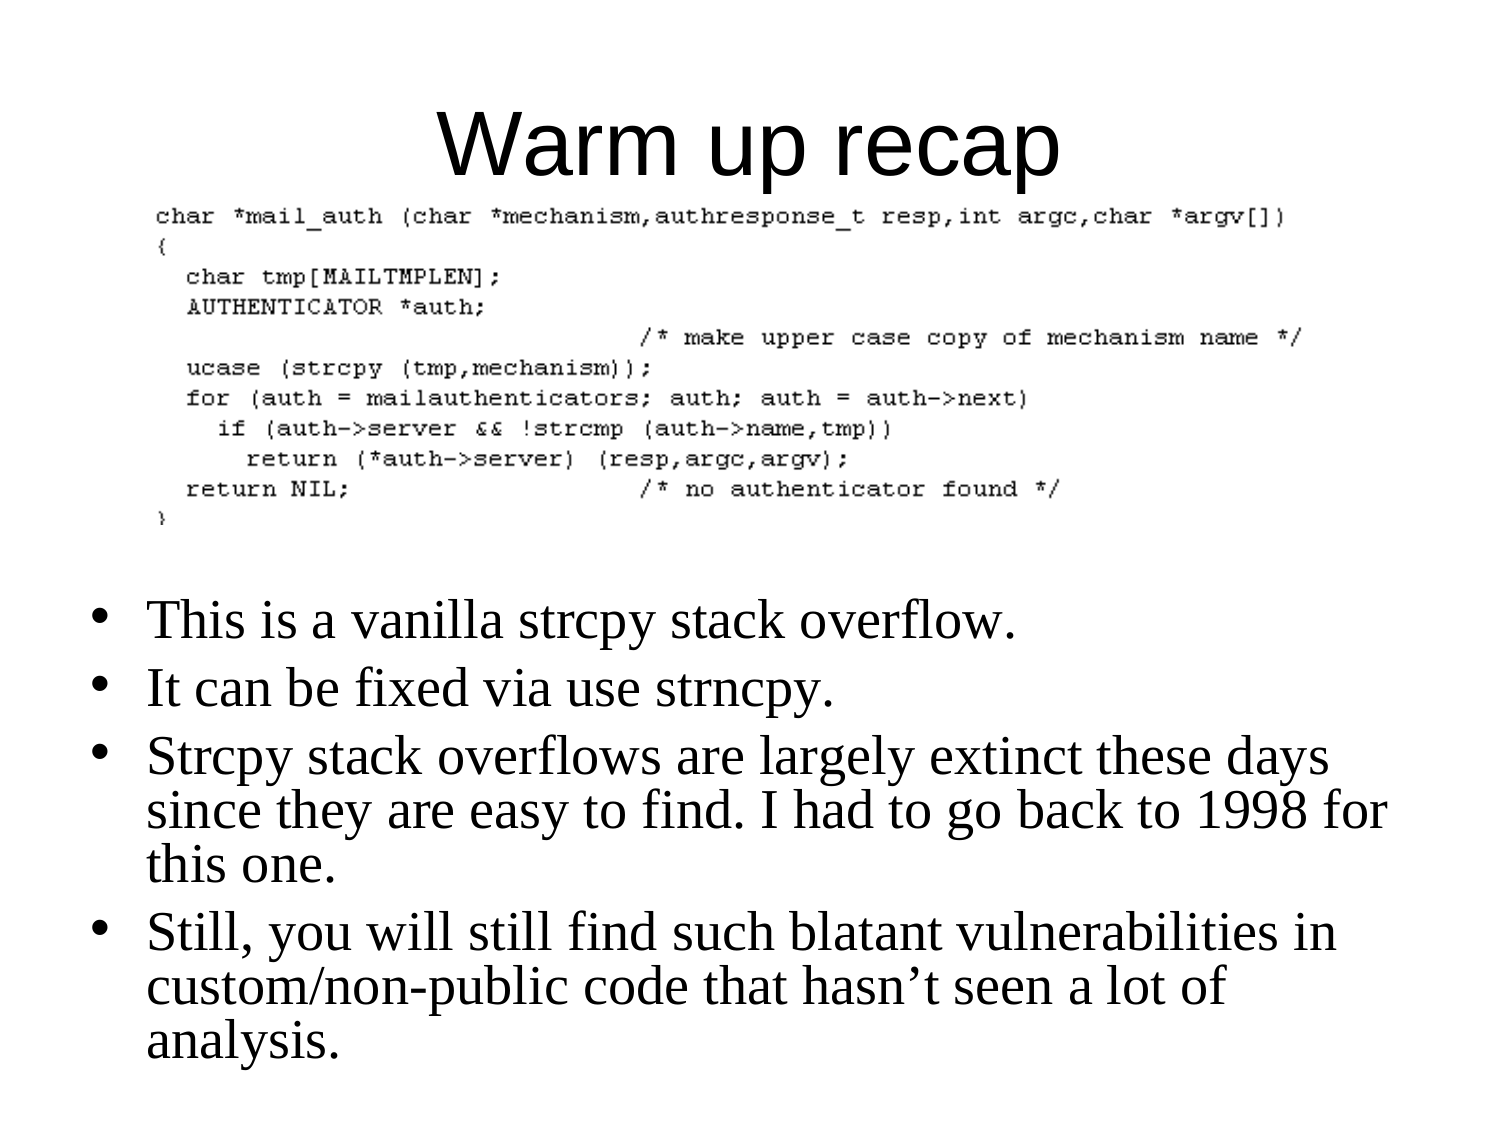

# Warm up recap
This is a vanilla strcpy stack overflow.
It can be fixed via use strncpy.
Strcpy stack overflows are largely extinct these days since they are easy to find. I had to go back to 1998 for this one.
Still, you will still find such blatant vulnerabilities in custom/non-public code that hasn’t seen a lot of analysis.